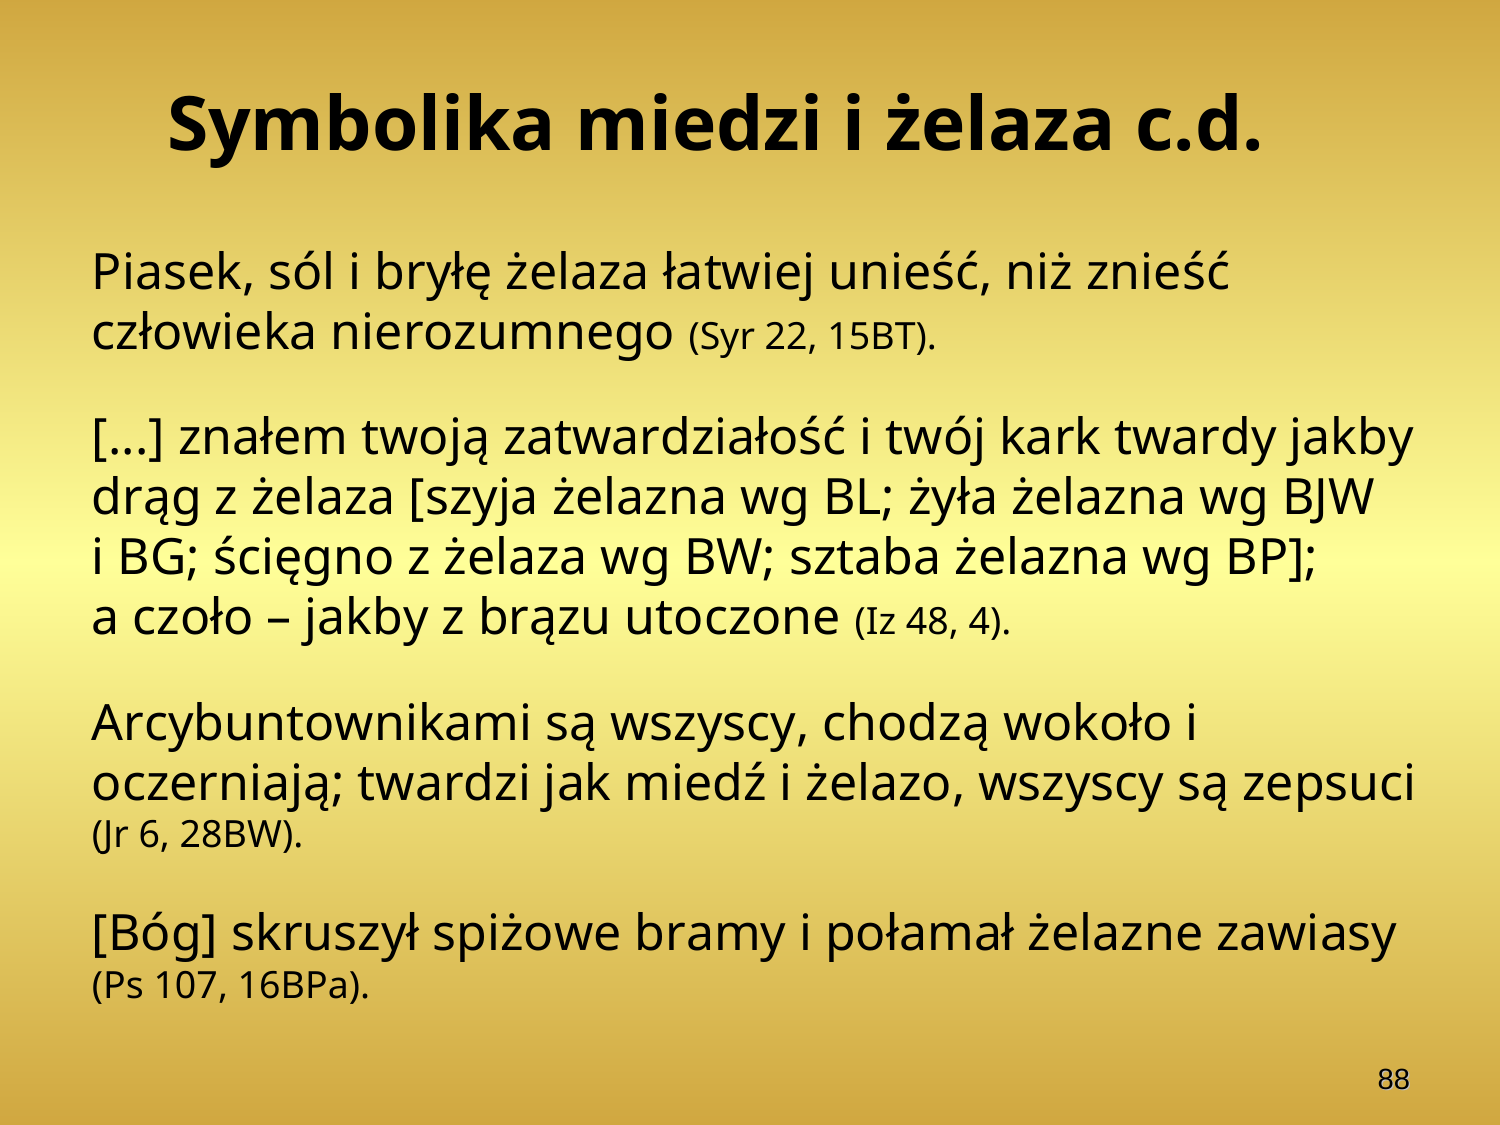

# Symbolika miedzi i żelaza c.d.
Piasek, sól i bryłę żelaza łatwiej unieść, niż znieść człowieka nierozumnego (Syr 22, 15BT).
[...] znałem twoją zatwardziałość i twój kark twardy jakby drąg z żelaza [szyja żelazna wg BL; żyła żelazna wg BJW
i BG; ścięgno z żelaza wg BW; sztaba żelazna wg BP];
a czoło – jakby z brązu utoczone (Iz 48, 4).
Arcybuntownikami są wszyscy, chodzą wokoło i oczerniają; twardzi jak miedź i żelazo, wszyscy są zepsuci (Jr 6, 28BW).
[Bóg] skruszył spiżowe bramy i połamał żelazne zawiasy
(Ps 107, 16BPa).